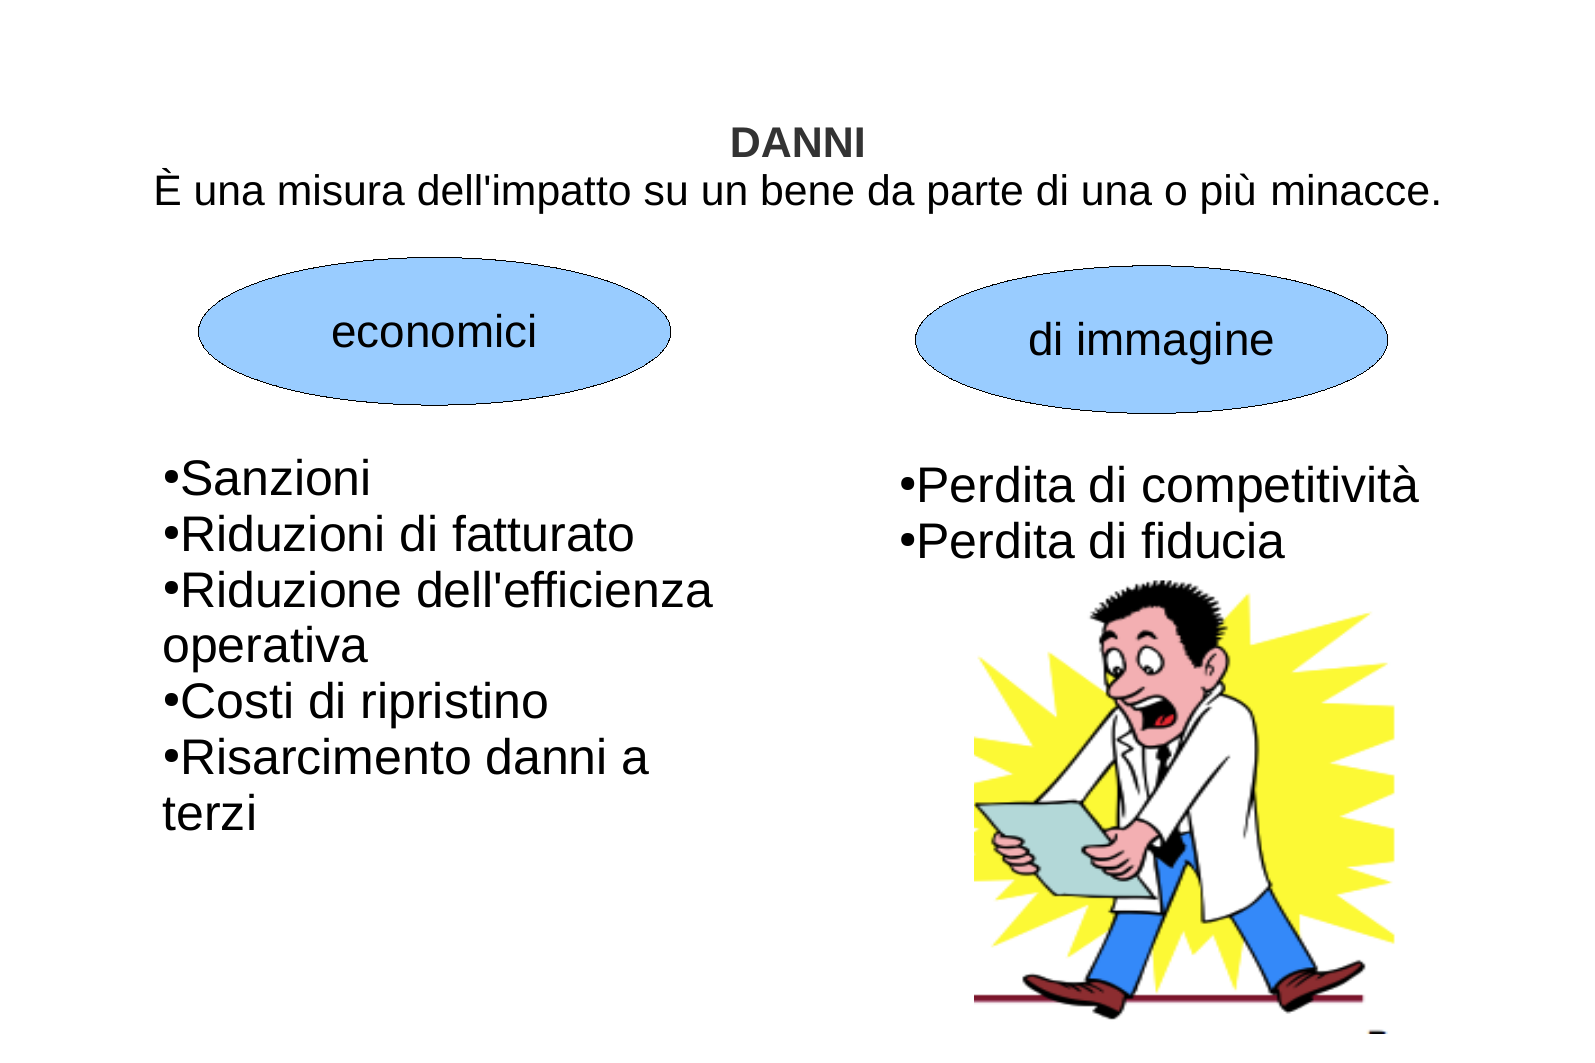

# DANNI È una misura dell'impatto su un bene da parte di una o più minacce.
economici
di immagine
Sanzioni
Riduzioni di fatturato
Riduzione dell'efficienza operativa
Costi di ripristino
Risarcimento danni a terzi
Perdita di competitività
Perdita di fiducia